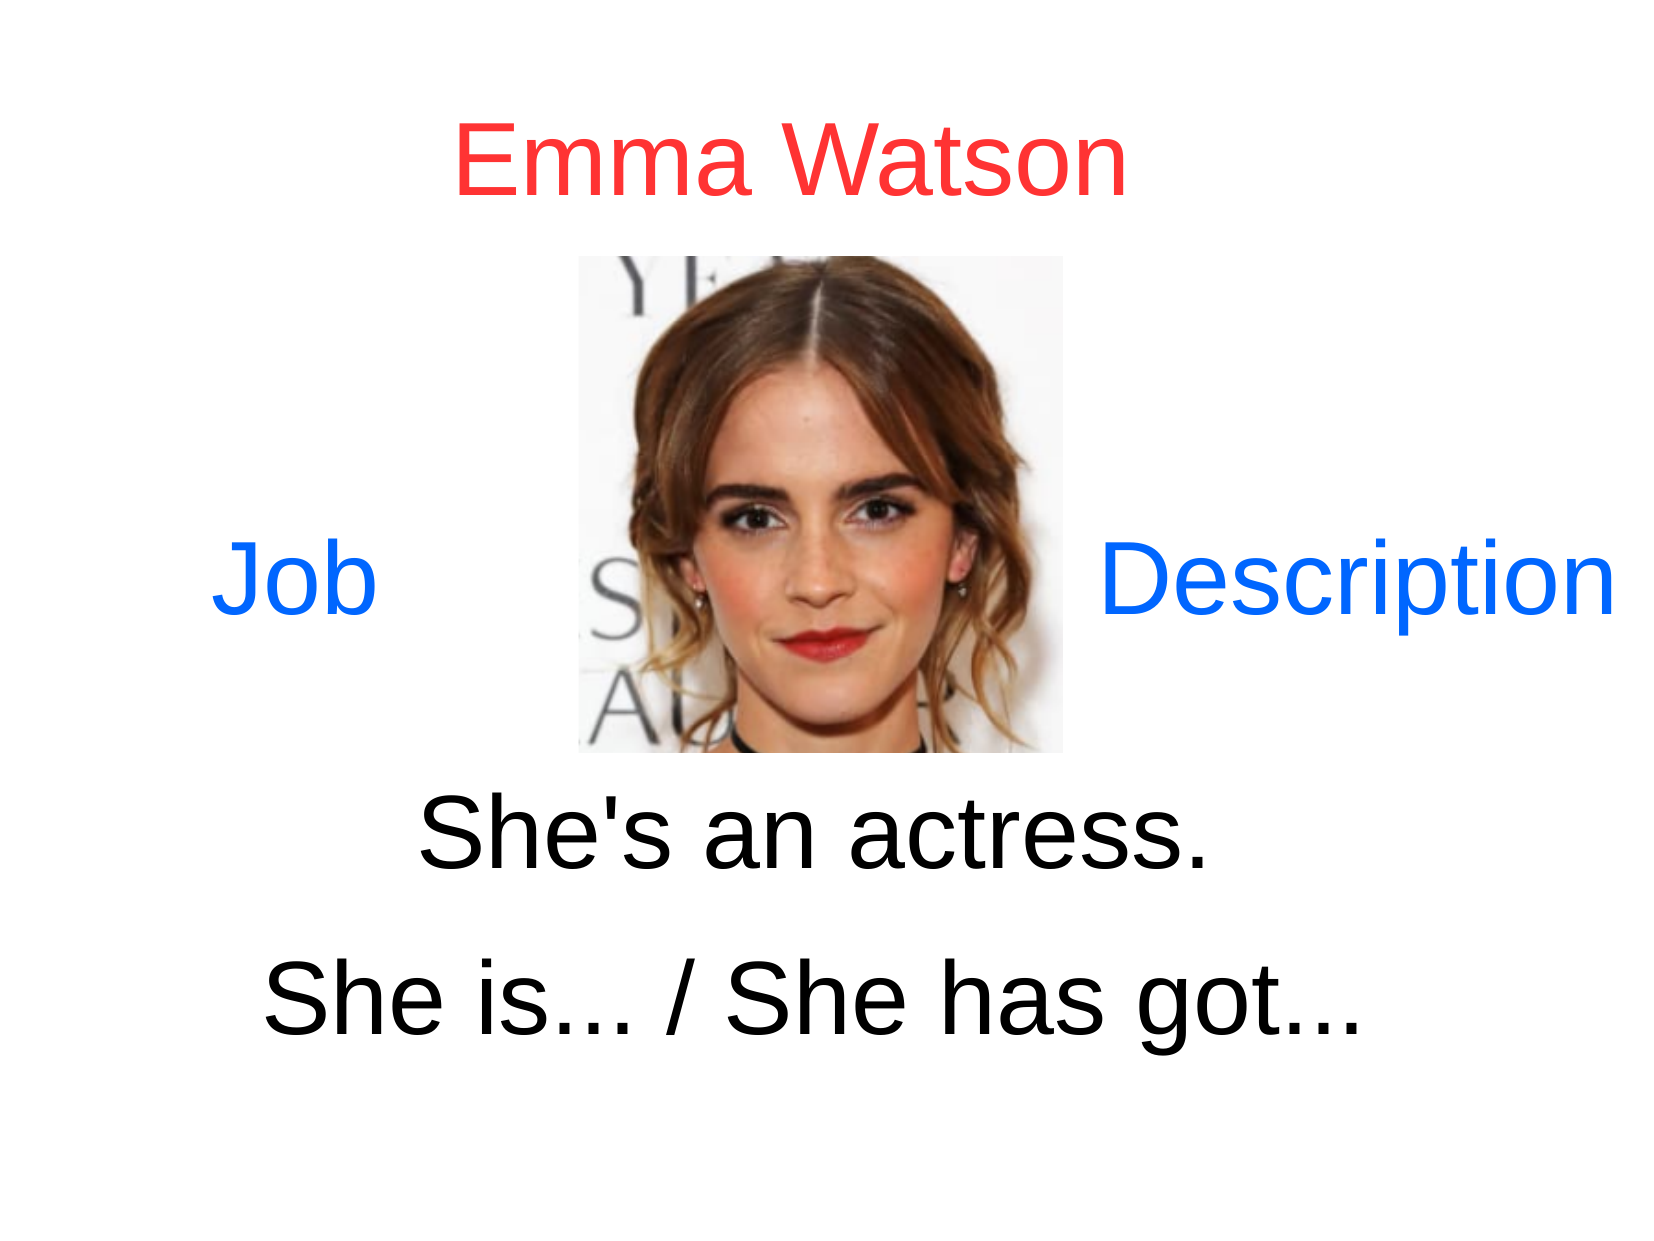

#
Emma Watson
Job
Description
She's an actress.
She is... / She has got...